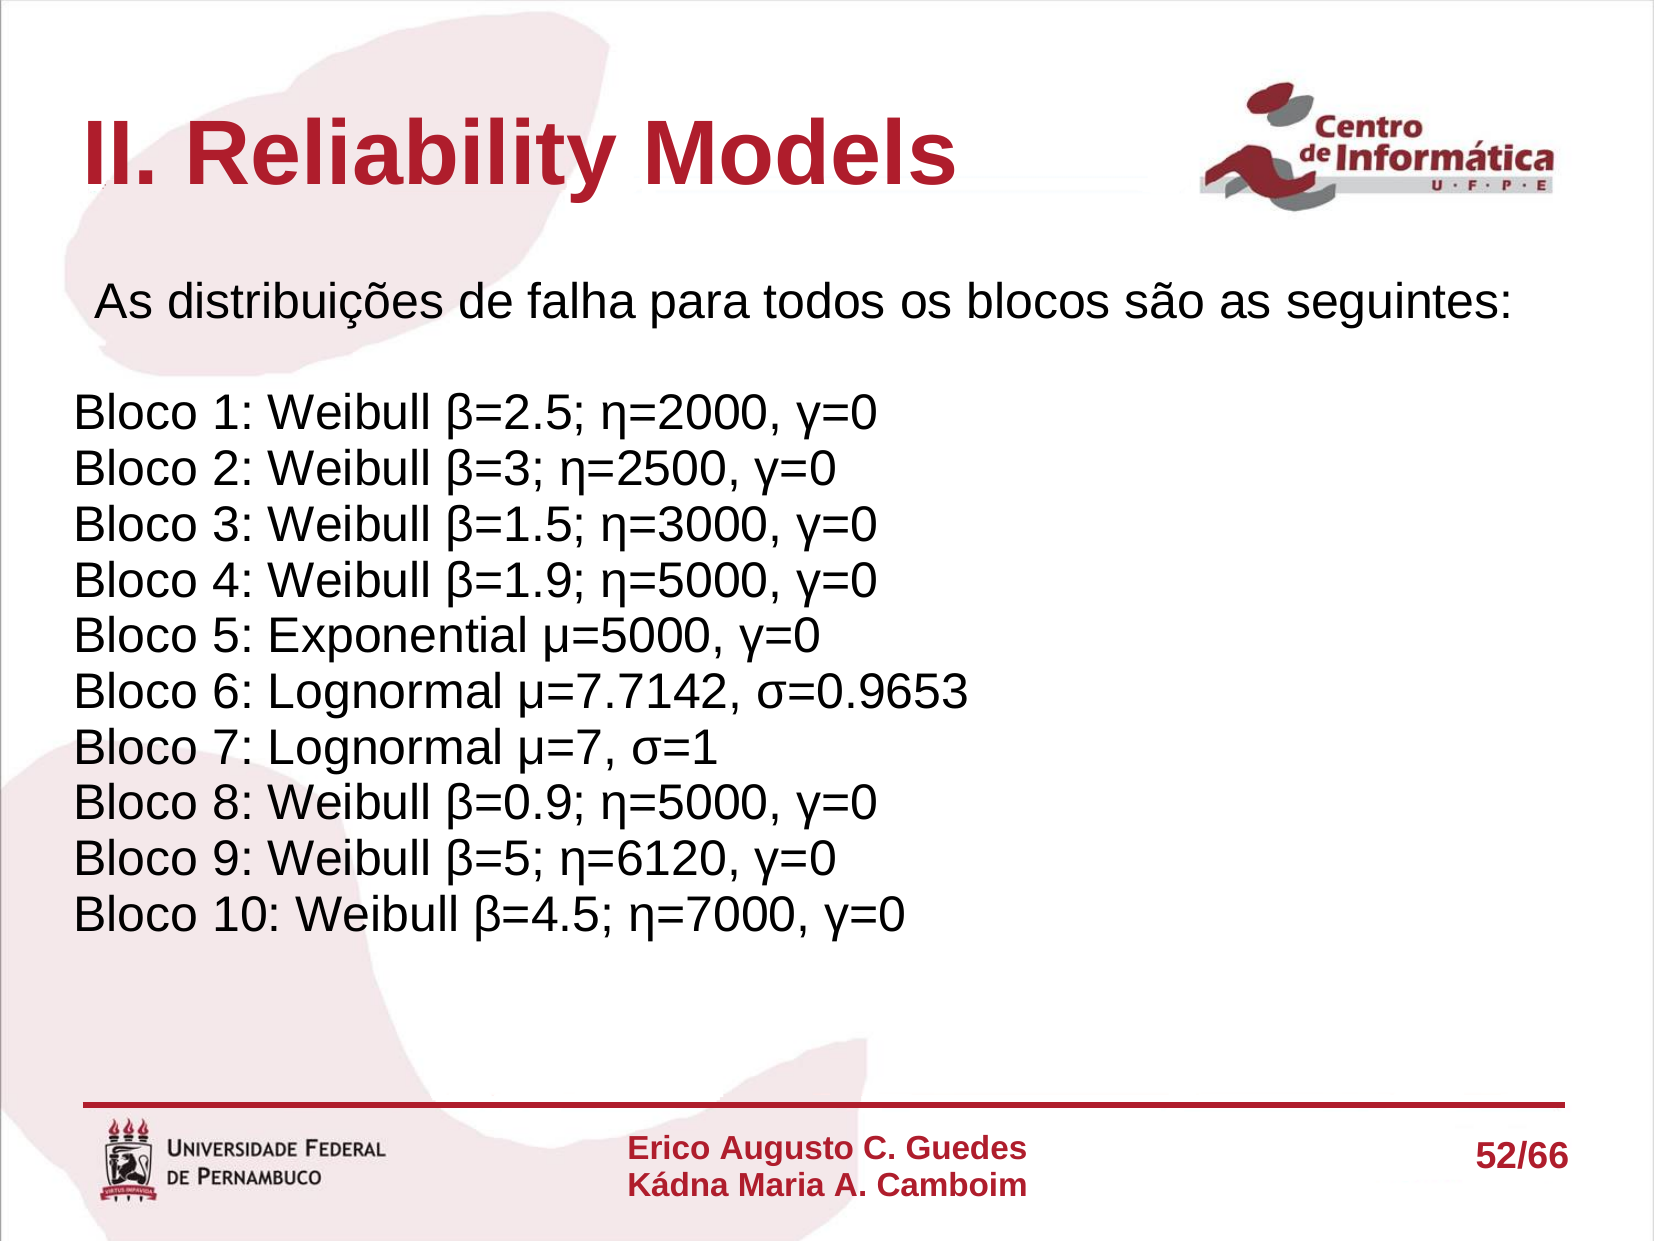

# II. Reliability Models
 As distribuições de falha para todos os blocos são as seguintes:
Bloco 1: Weibull β=2.5; η=2000, γ=0
Bloco 2: Weibull β=3; η=2500, γ=0
Bloco 3: Weibull β=1.5; η=3000, γ=0
Bloco 4: Weibull β=1.9; η=5000, γ=0
Bloco 5: Exponential μ=5000, γ=0
Bloco 6: Lognormal μ=7.7142, σ=0.9653
Bloco 7: Lognormal μ=7, σ=1
Bloco 8: Weibull β=0.9; η=5000, γ=0
Bloco 9: Weibull β=5; η=6120, γ=0
Bloco 10: Weibull β=4.5; η=7000, γ=0